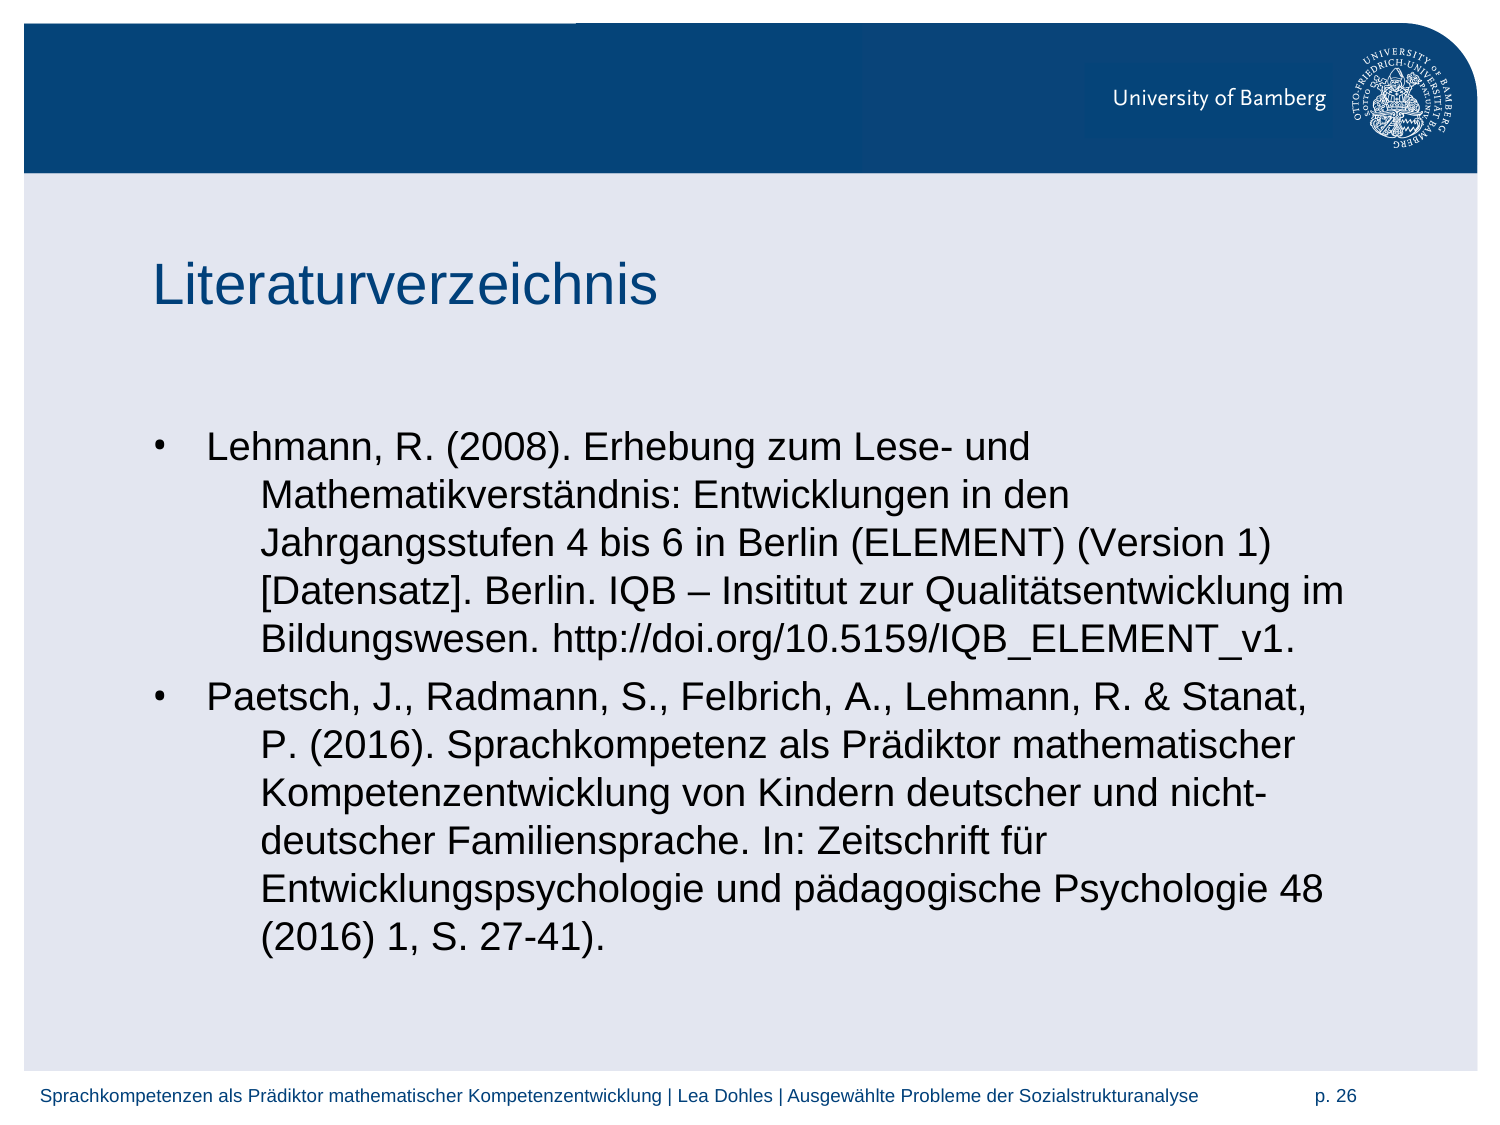

# Literaturverzeichnis
Lehmann, R. (2008). Erhebung zum Lese- und Mathematikverständnis: Entwicklungen in den Jahrgangsstufen 4 bis 6 in Berlin (ELEMENT) (Version 1) [Datensatz]. Berlin. IQB – Insititut zur Qualitätsentwicklung im Bildungswesen. http://doi.org/10.5159/IQB_ELEMENT_v1.
Paetsch, J., Radmann, S., Felbrich, A., Lehmann, R. & Stanat, P. (2016). Sprachkompetenz als Prädiktor mathematischer Kompetenzentwicklung von Kindern deutscher und nicht-deutscher Familiensprache. In: Zeitschrift für Entwicklungspsychologie und pädagogische Psychologie 48 (2016) 1, S. 27-41).